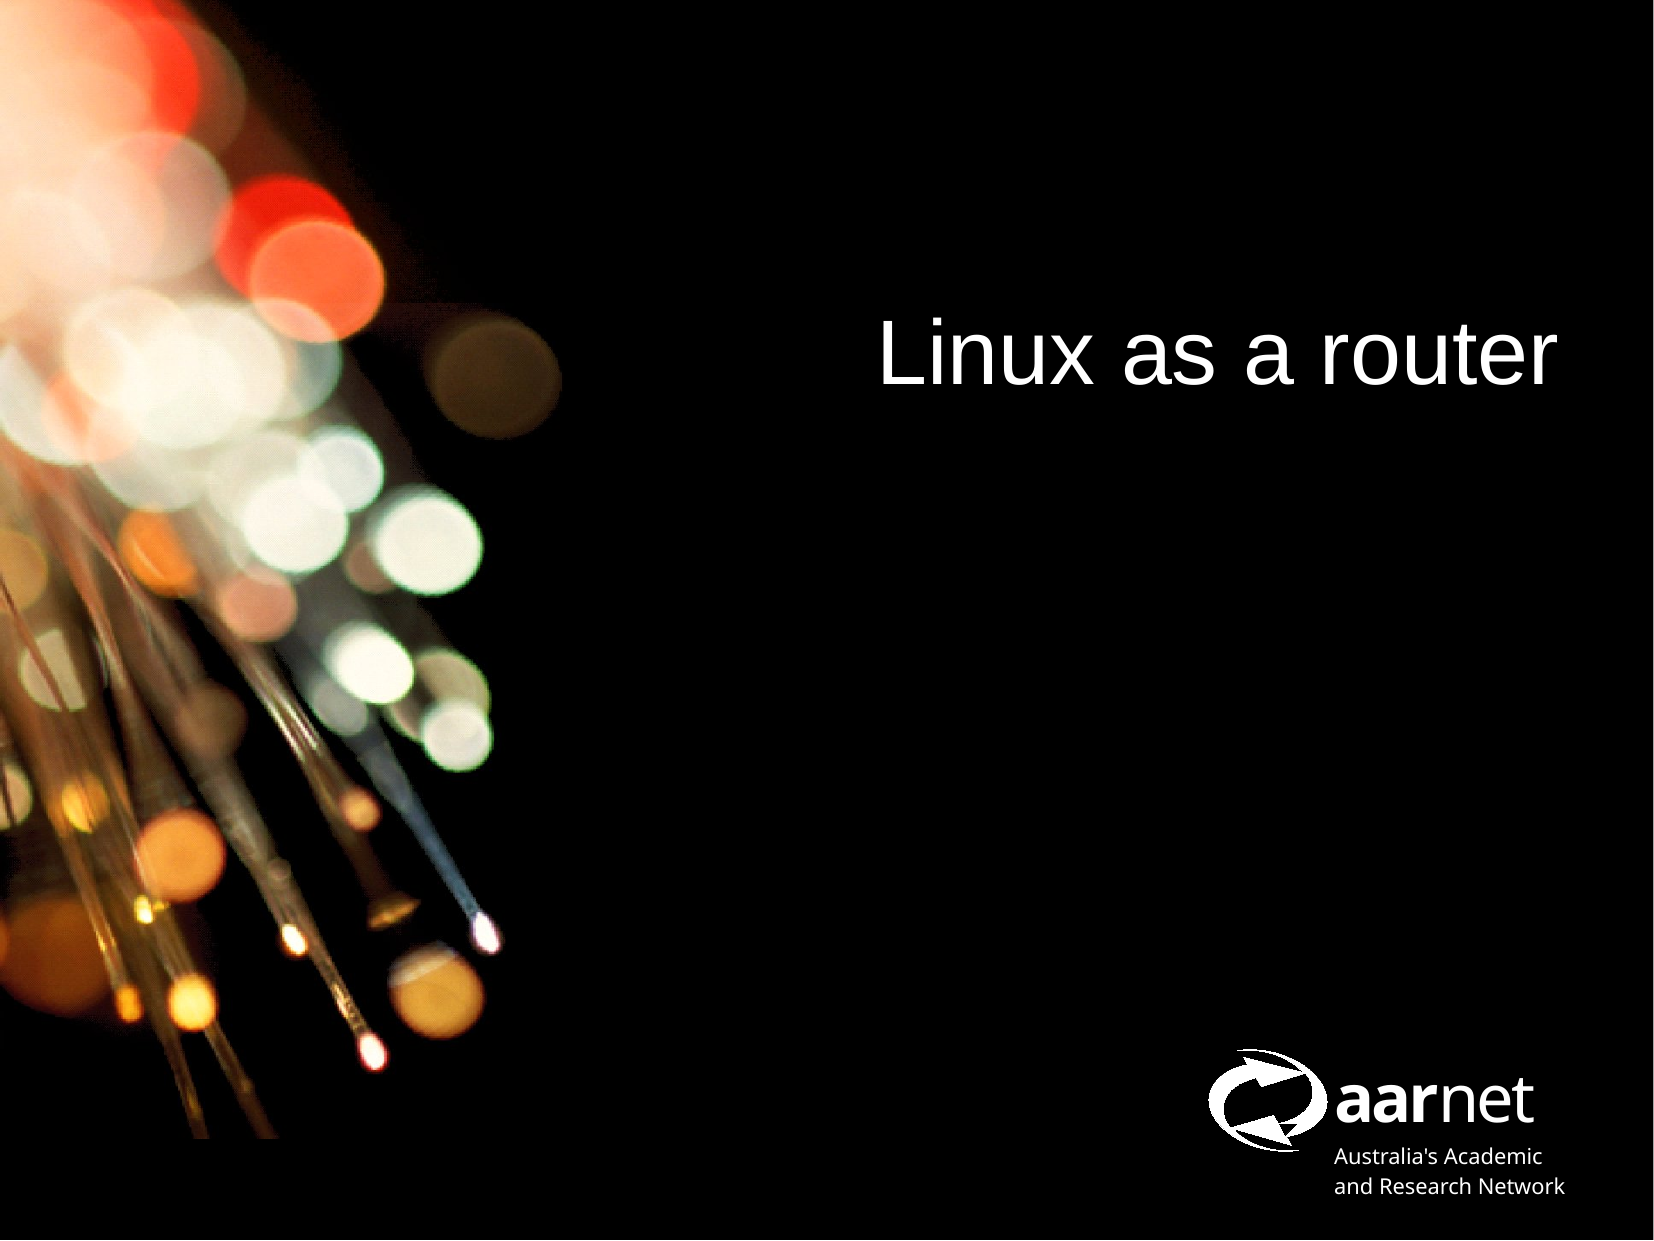

# Linux as a router
aarnet
Australia's Academic
and Research Network